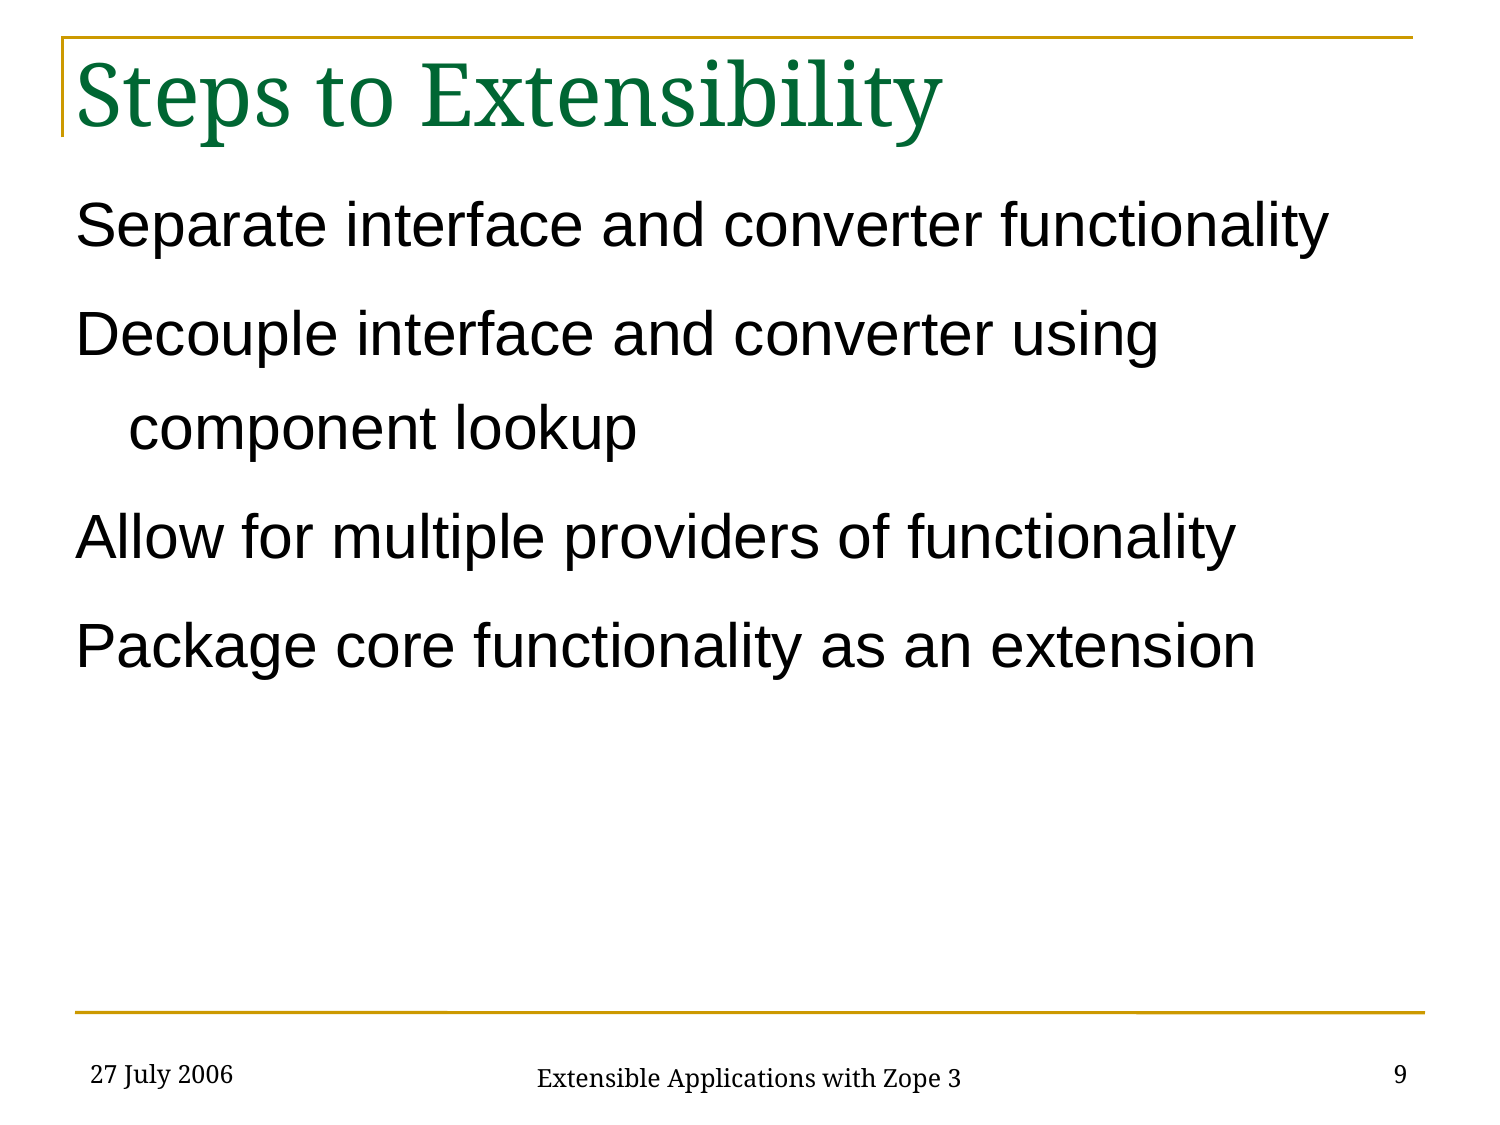

# Steps to Extensibility
Separate interface and converter functionality
Decouple interface and converter using component lookup
Allow for multiple providers of functionality
Package core functionality as an extension
Extensible Applications with Zope 3
27 July 2006
9